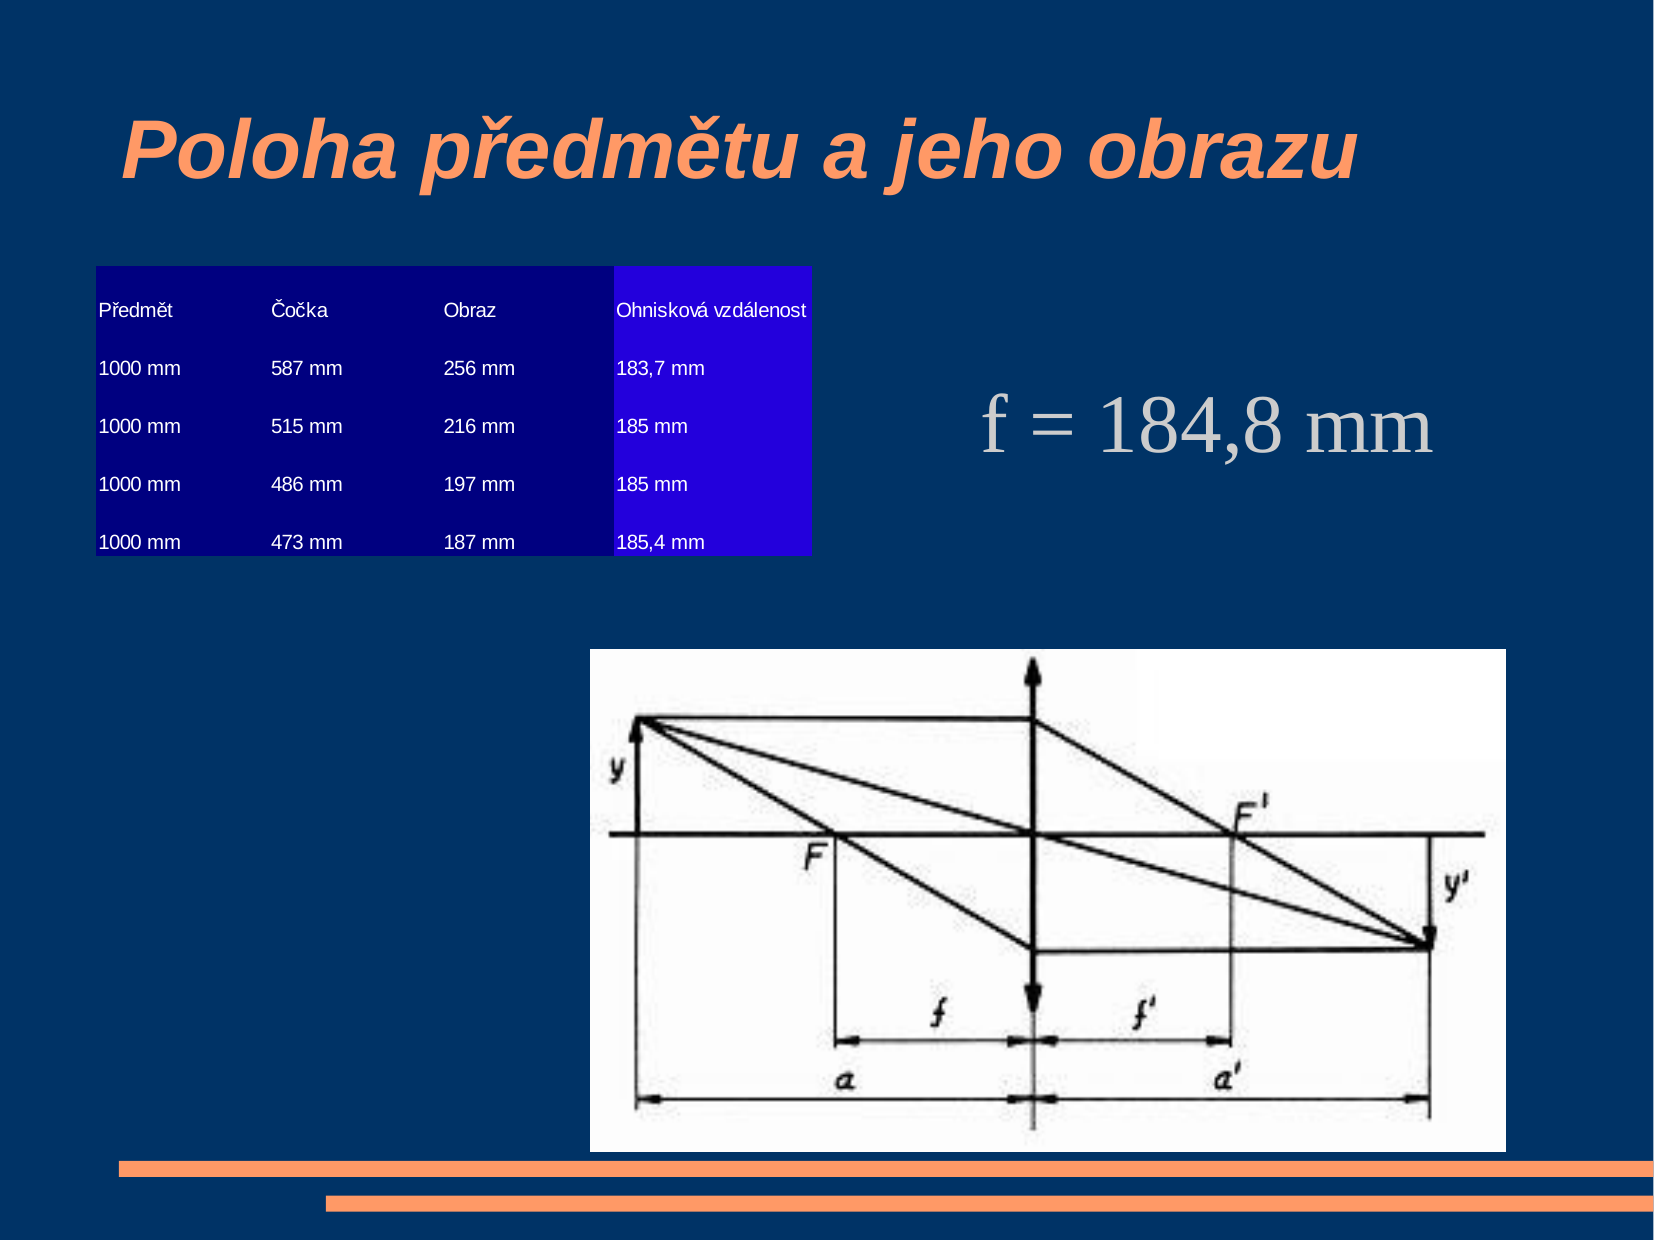

# Poloha předmětu a jeho obrazu
f = 184,8 mm